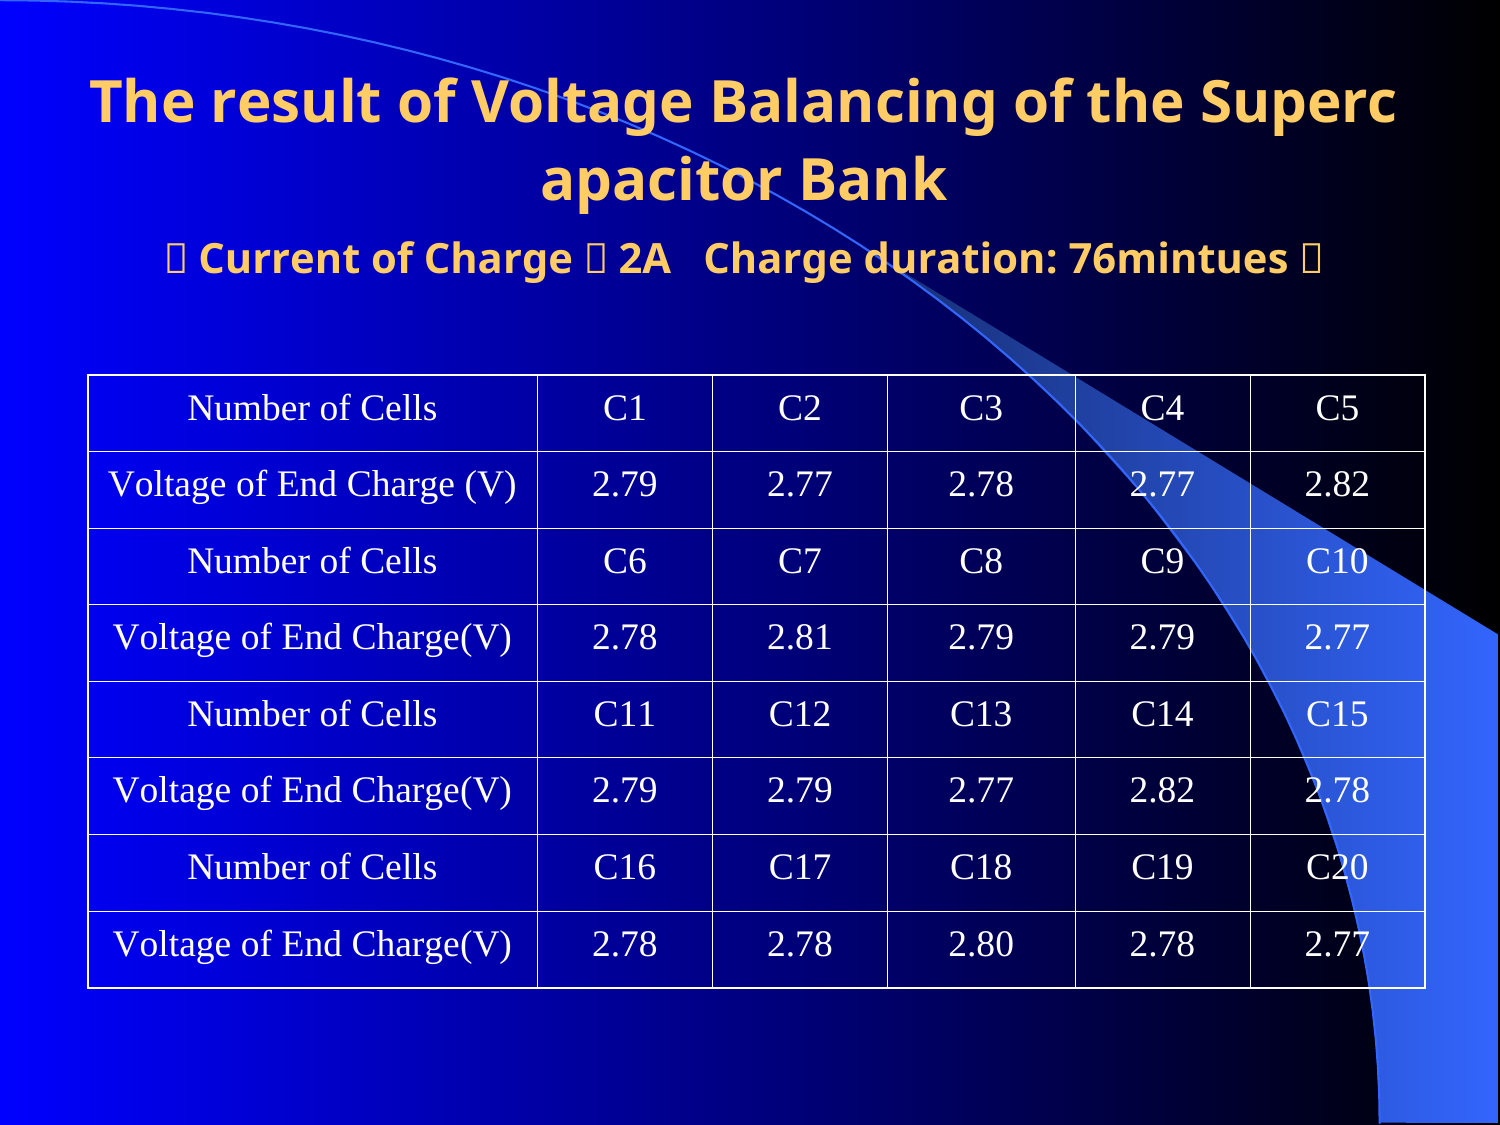

The result of Voltage Balancing of the Supercapacitor Bank
（Current of Charge：2A Charge duration: 76mintues）
| Number of Cells | C1 | C2 | C3 | C4 | C5 |
| --- | --- | --- | --- | --- | --- |
| Voltage of End Charge (V) | 2.79 | 2.77 | 2.78 | 2.77 | 2.82 |
| Number of Cells | C6 | C7 | C8 | C9 | C10 |
| Voltage of End Charge(V) | 2.78 | 2.81 | 2.79 | 2.79 | 2.77 |
| Number of Cells | C11 | C12 | C13 | C14 | C15 |
| Voltage of End Charge(V) | 2.79 | 2.79 | 2.77 | 2.82 | 2.78 |
| Number of Cells | C16 | C17 | C18 | C19 | C20 |
| Voltage of End Charge(V) | 2.78 | 2.78 | 2.80 | 2.78 | 2.77 |